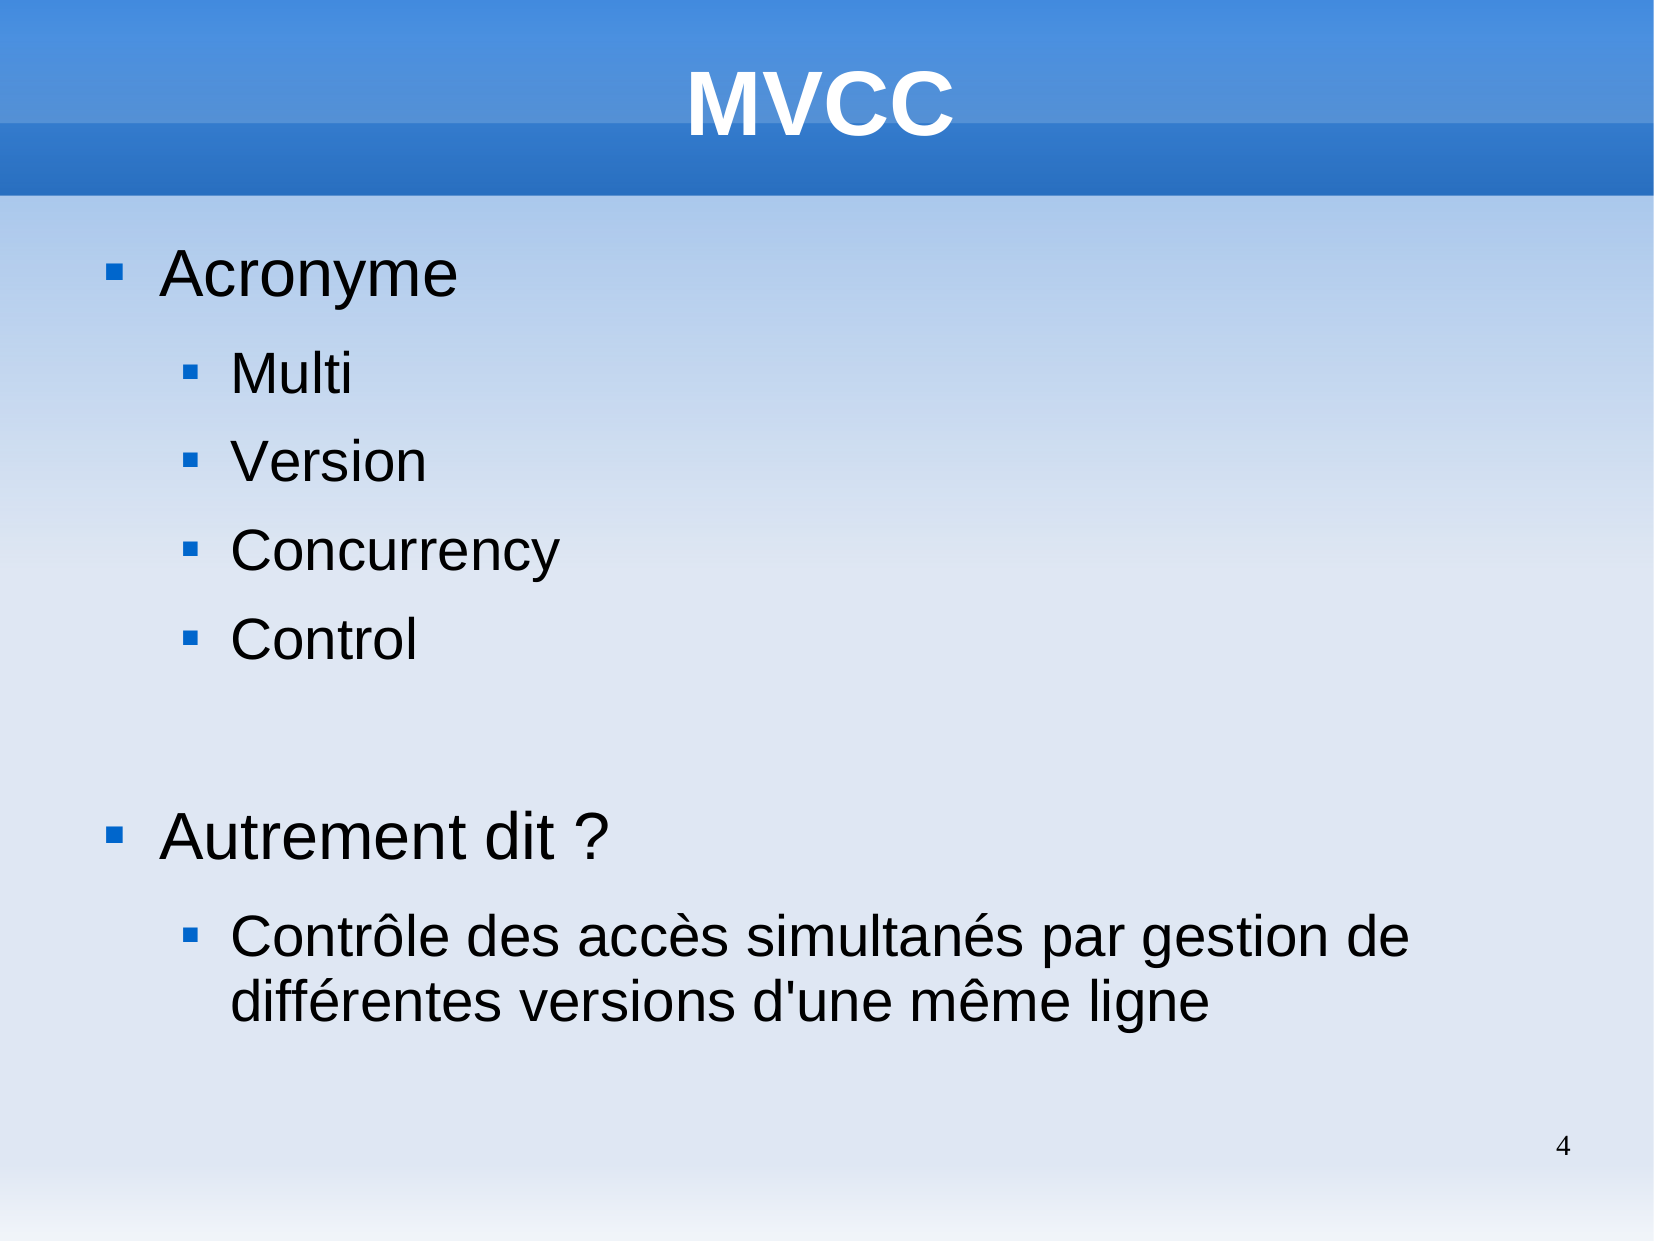

# MVCC
Acronyme
Multi
Version
Concurrency
Control
Autrement dit ?
Contrôle des accès simultanés par gestion de différentes versions d'une même ligne
4